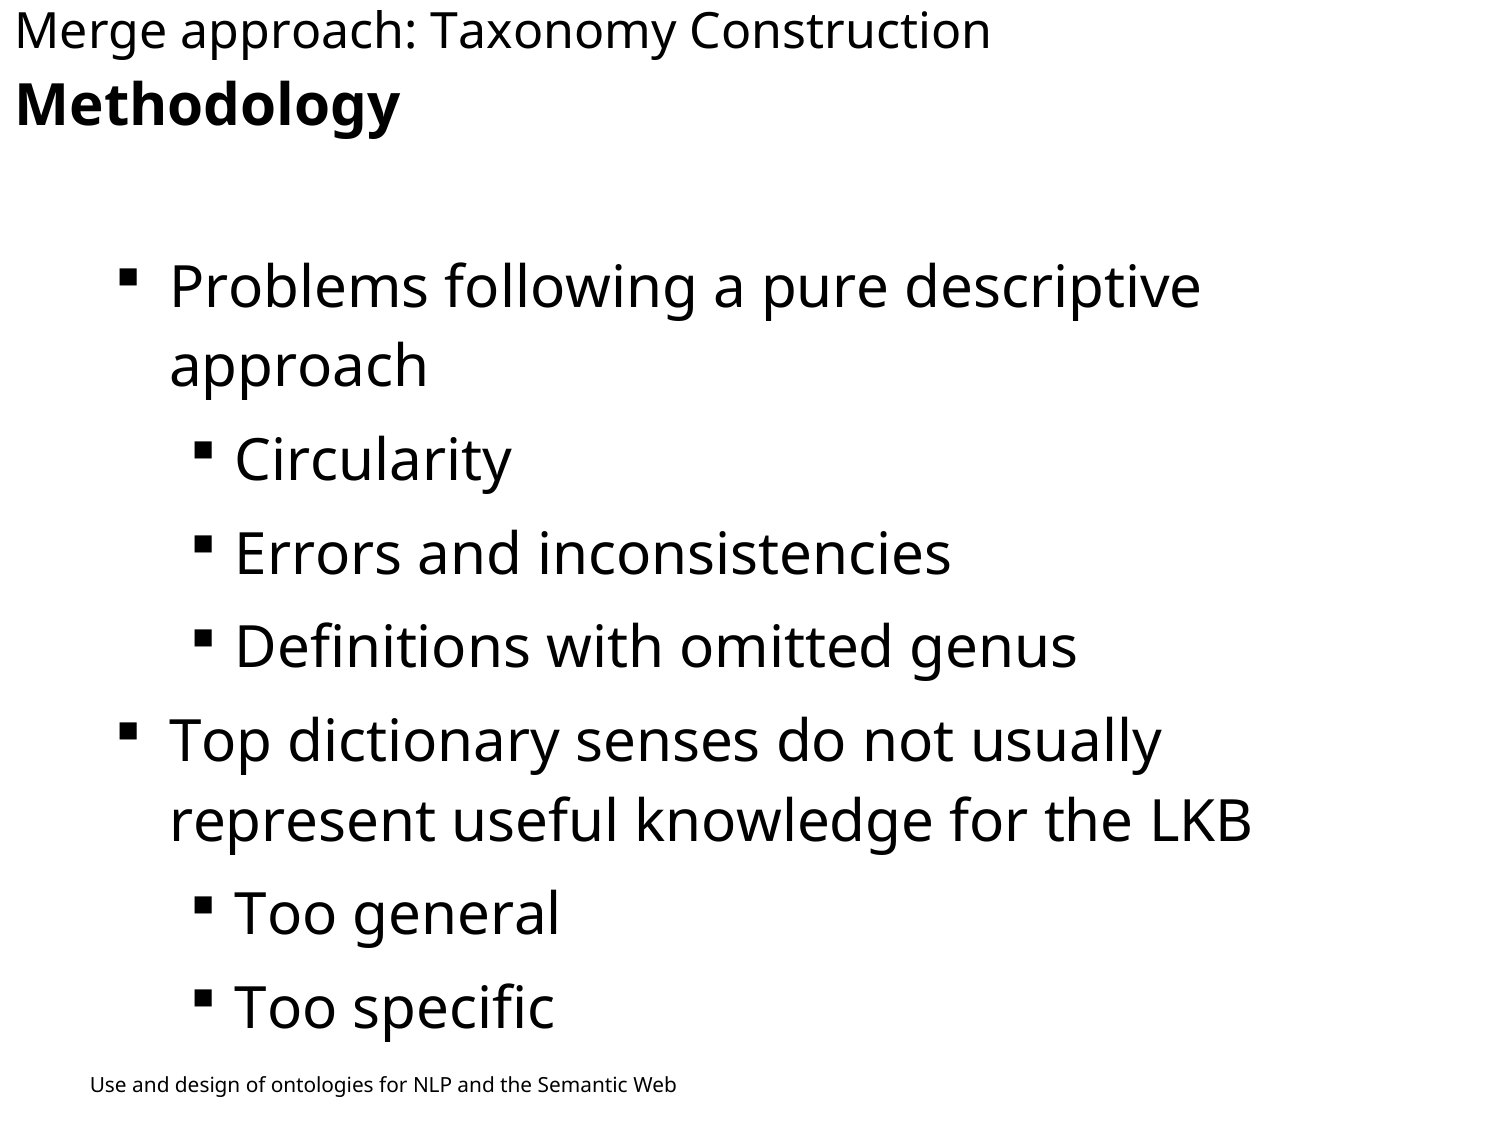

Merge approach: Taxonomy Construction
Methodology
# Problems following a pure descriptive approach
Circularity
Errors and inconsistencies
Definitions with omitted genus
Top dictionary senses do not usually represent useful knowledge for the LKB
Too general
Too specific